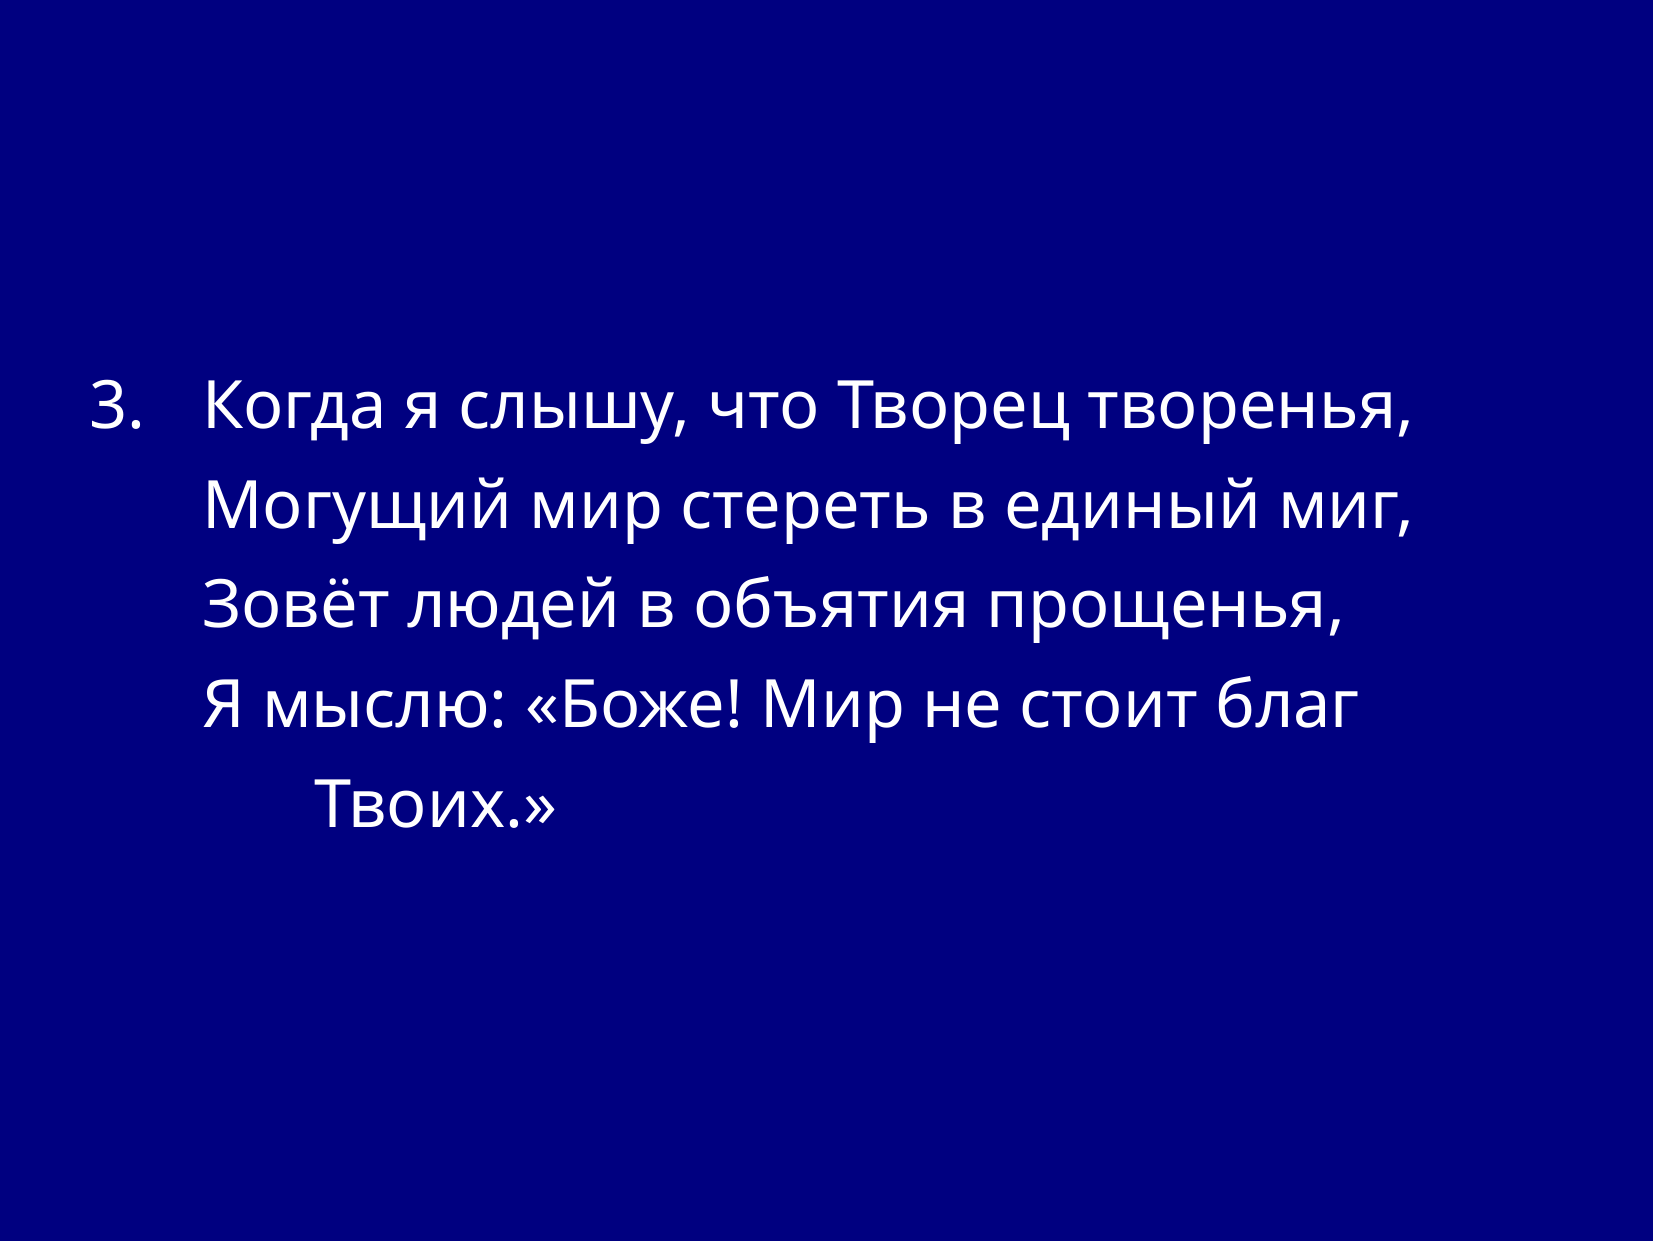

3.	Когда я слышу, что Творец творенья,
	Могущий мир стереть в единый миг,
	Зовёт людей в объятия прощенья,
	Я мыслю: «Боже! Мир не стоит благ
		Твоих.»